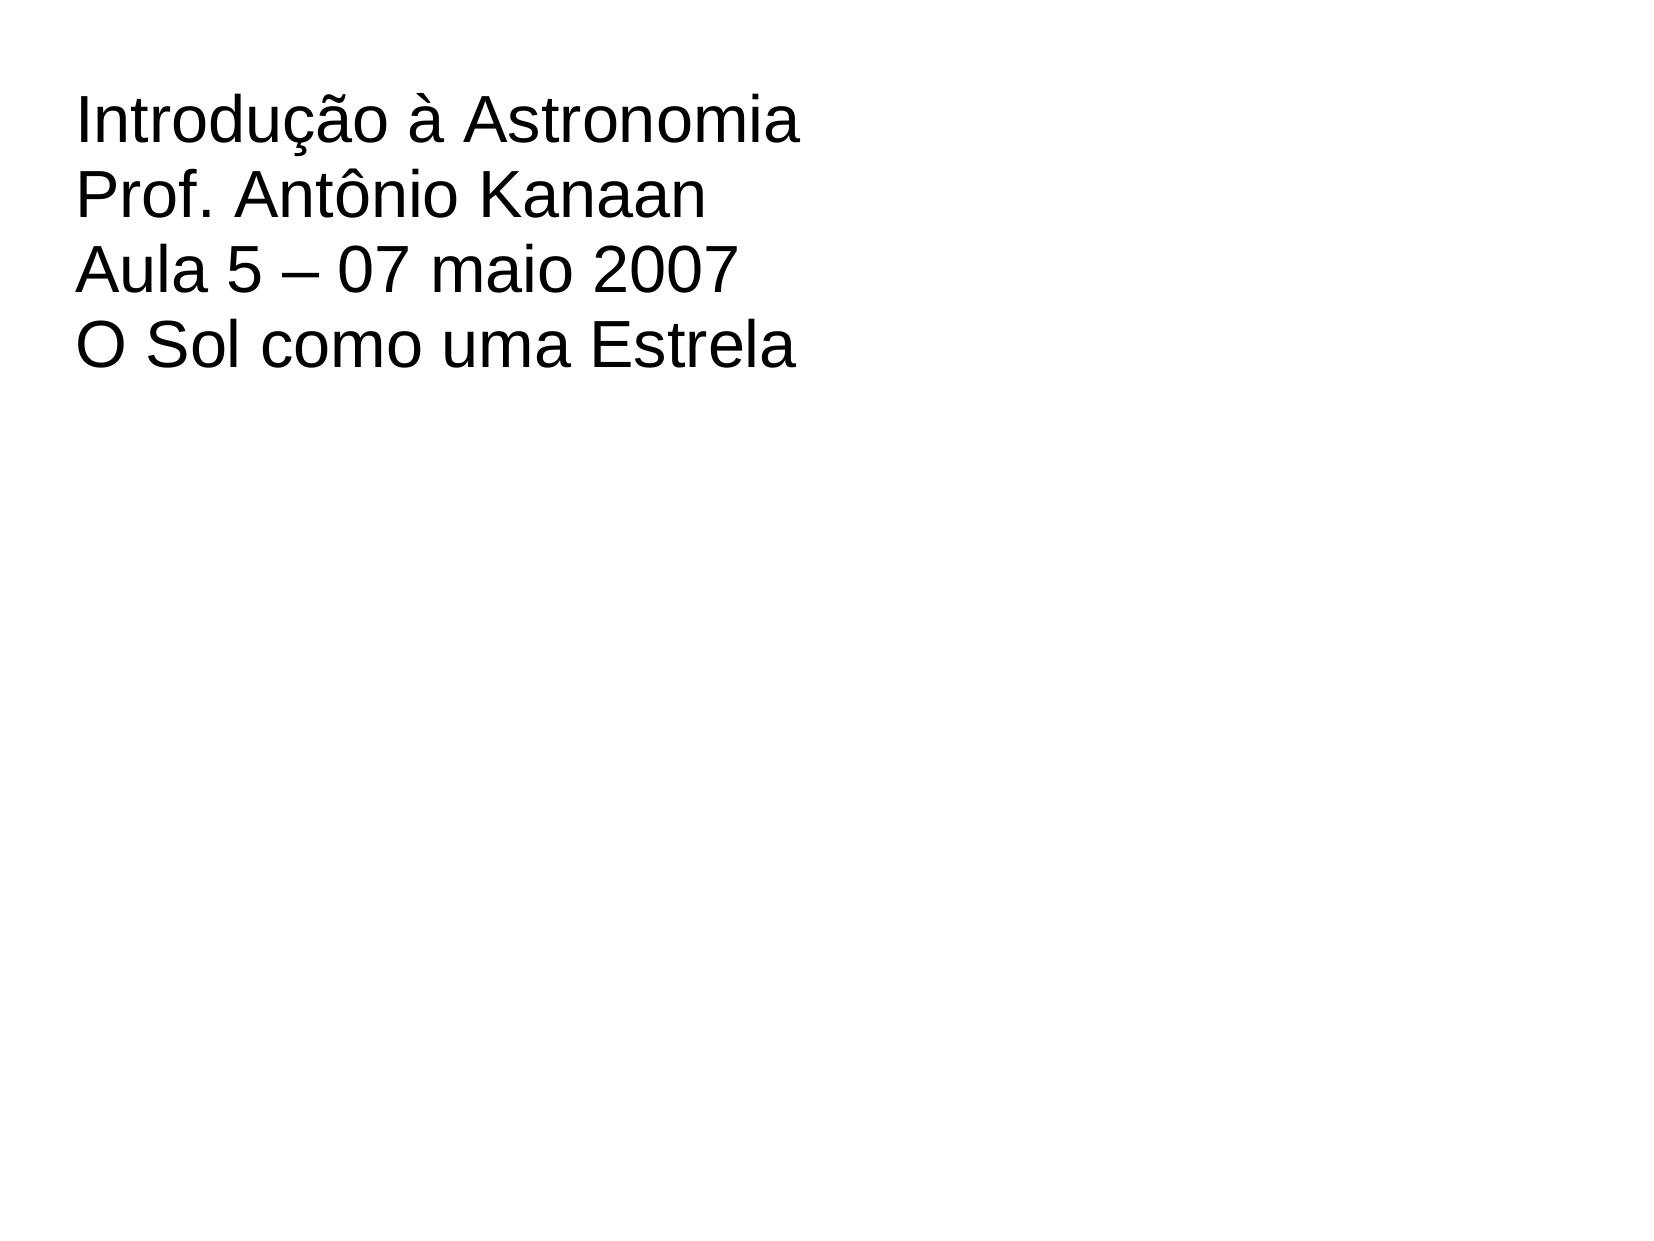

Introdução à Astronomia
Prof. Antônio Kanaan
Aula 5 – 07 maio 2007
O Sol como uma Estrela